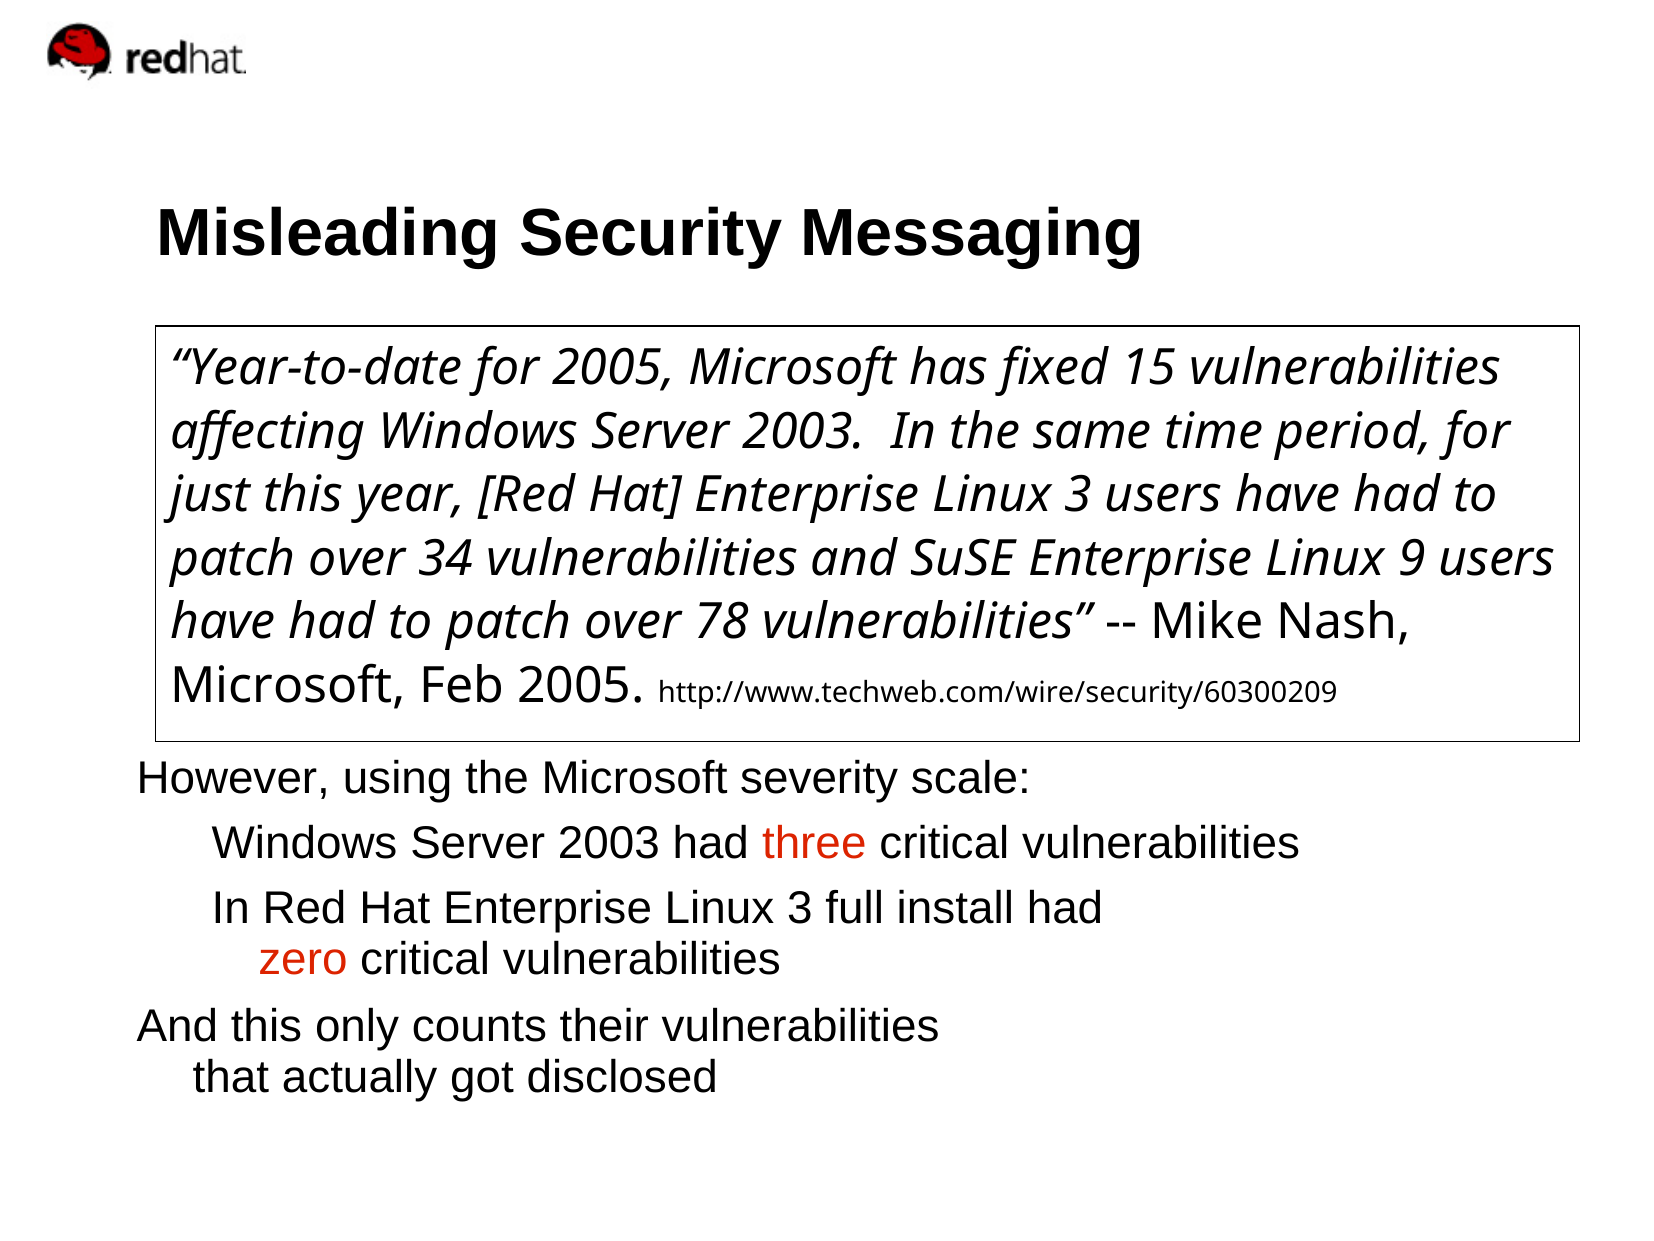

# Misleading Security Messaging
“Year-to-date for 2005, Microsoft has fixed 15 vulnerabilities affecting Windows Server 2003. In the same time period, for just this year, [Red Hat] Enterprise Linux 3 users have had to patch over 34 vulnerabilities and SuSE Enterprise Linux 9 users have had to patch over 78 vulnerabilities” -- Mike Nash, Microsoft, Feb 2005. http://www.techweb.com/wire/security/60300209
However, using the Microsoft severity scale:
Windows Server 2003 had three critical vulnerabilities
In Red Hat Enterprise Linux 3 full install had
zero critical vulnerabilities
And this only counts their vulnerabilities
that actually got disclosed